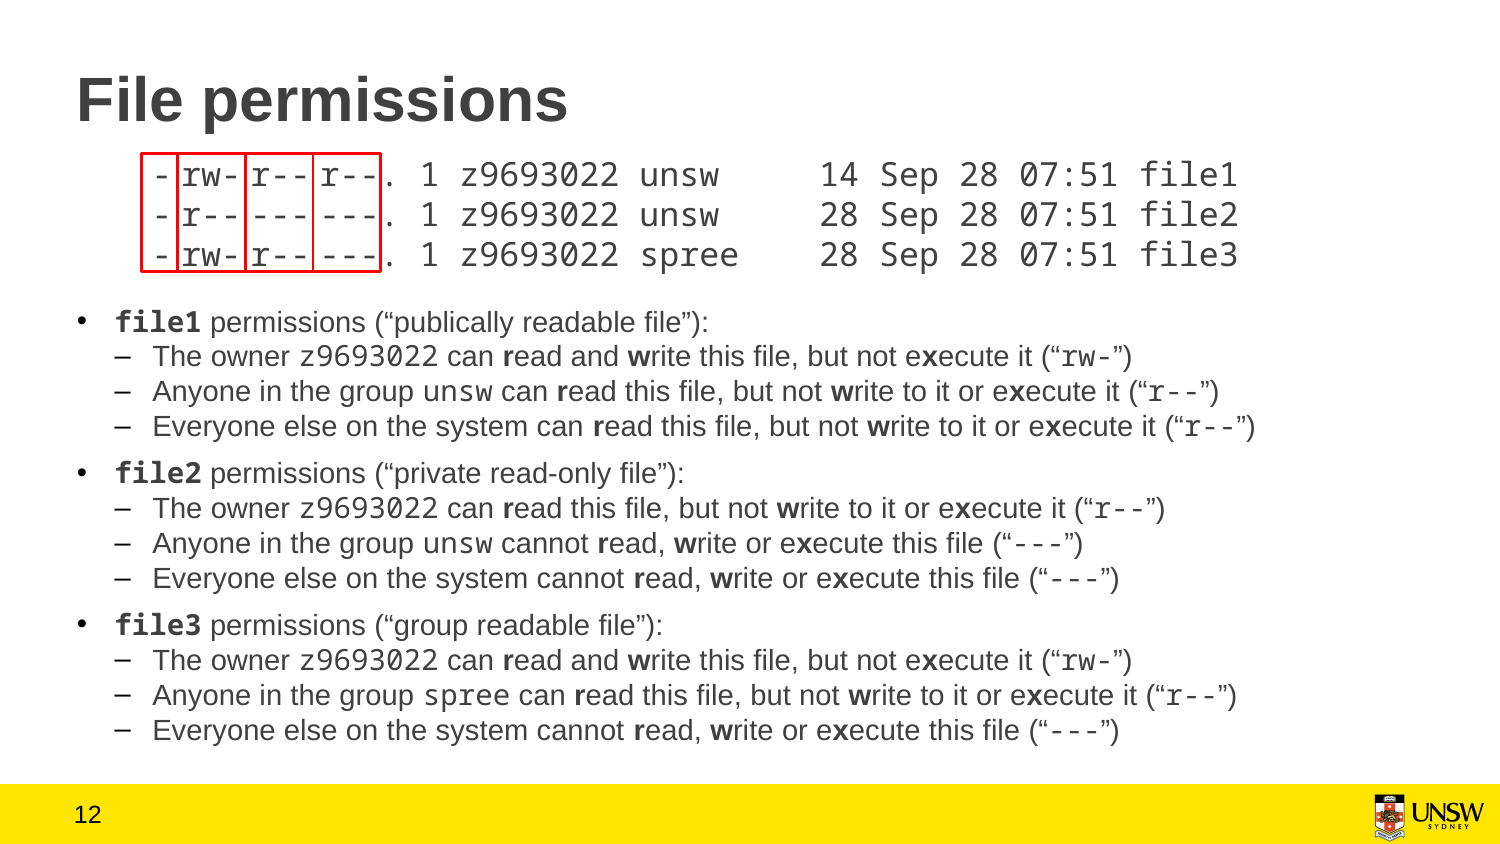

# File permissions
 	- rw- r-- r--. 1 z9693022 unsw 14 Sep 28 07:51 file1
	- r-- --- ---. 1 z9693022 unsw 28 Sep 28 07:51 file2
	- rw- r-- ---. 1 z9693022 spree 28 Sep 28 07:51 file3
file1 permissions (“publically readable file”):
The owner z9693022 can read and write this file, but not execute it (“rw-”)
Anyone in the group unsw can read this file, but not write to it or execute it (“r--”)
Everyone else on the system can read this file, but not write to it or execute it (“r--”)
file2 permissions (“private read-only file”):
The owner z9693022 can read this file, but not write to it or execute it (“r--”)
Anyone in the group unsw cannot read, write or execute this file (“---”)
Everyone else on the system cannot read, write or execute this file (“---”)
file3 permissions (“group readable file”):
The owner z9693022 can read and write this file, but not execute it (“rw-”)
Anyone in the group spree can read this file, but not write to it or execute it (“r--”)
Everyone else on the system cannot read, write or execute this file (“---”)